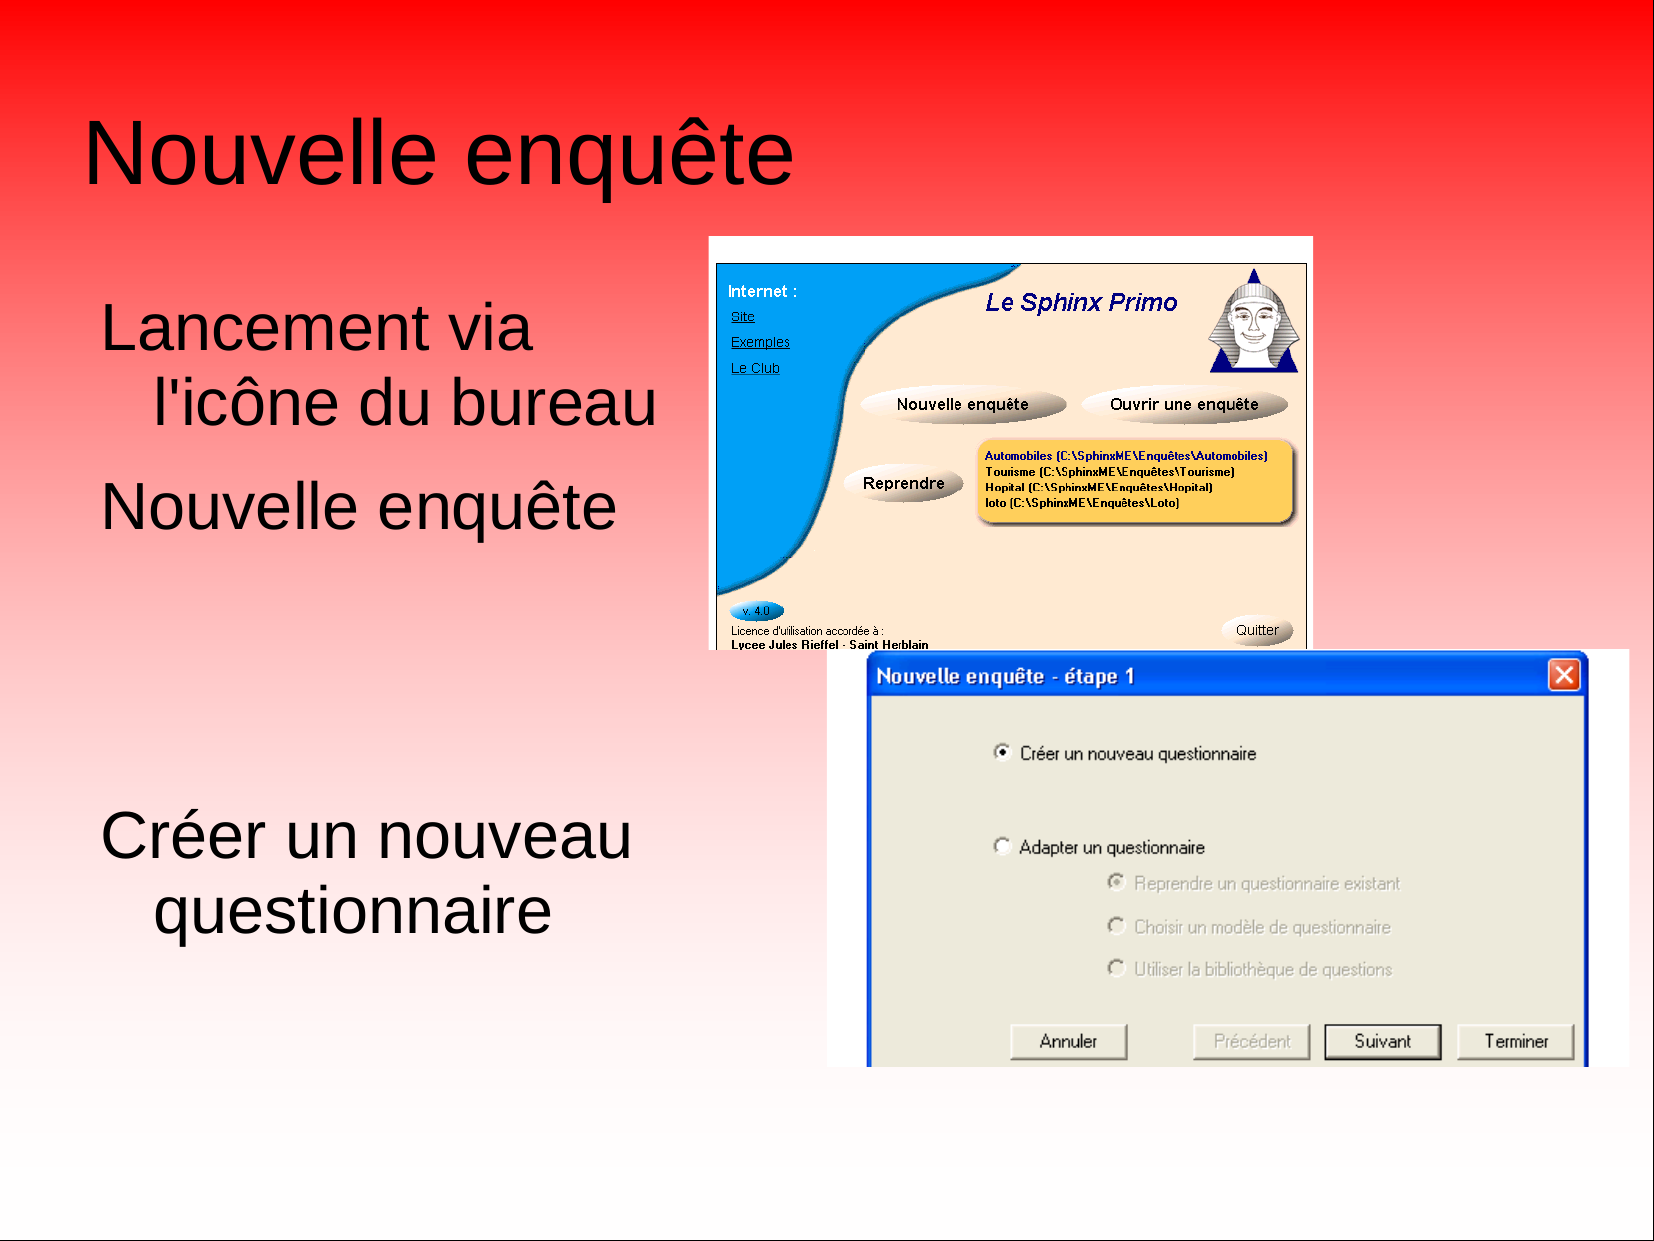

# Nouvelle enquête
Lancement via l'icône du bureau
Nouvelle enquête
Créer un nouveau questionnaire